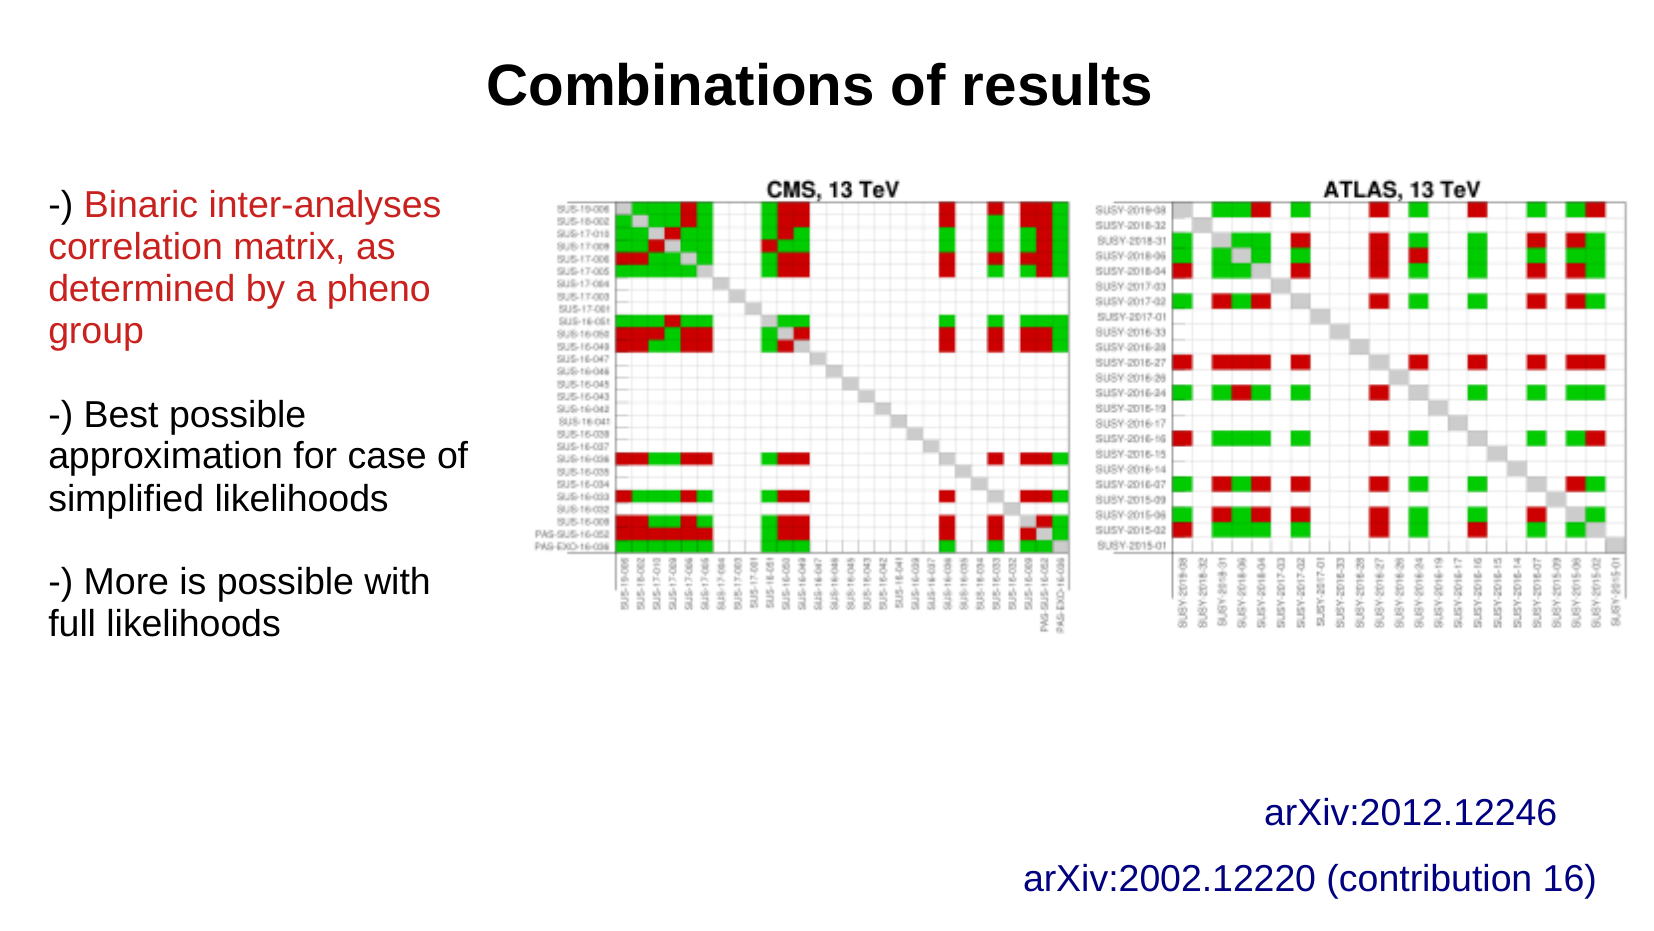

Combinations of results
-) Binaric inter-analyses correlation matrix, as determined by a pheno group
-) Best possible approximation for case of simplified likelihoods
-) More is possible with full likelihoods
arXiv:2012.12246
arXiv:2002.12220 (contribution 16)